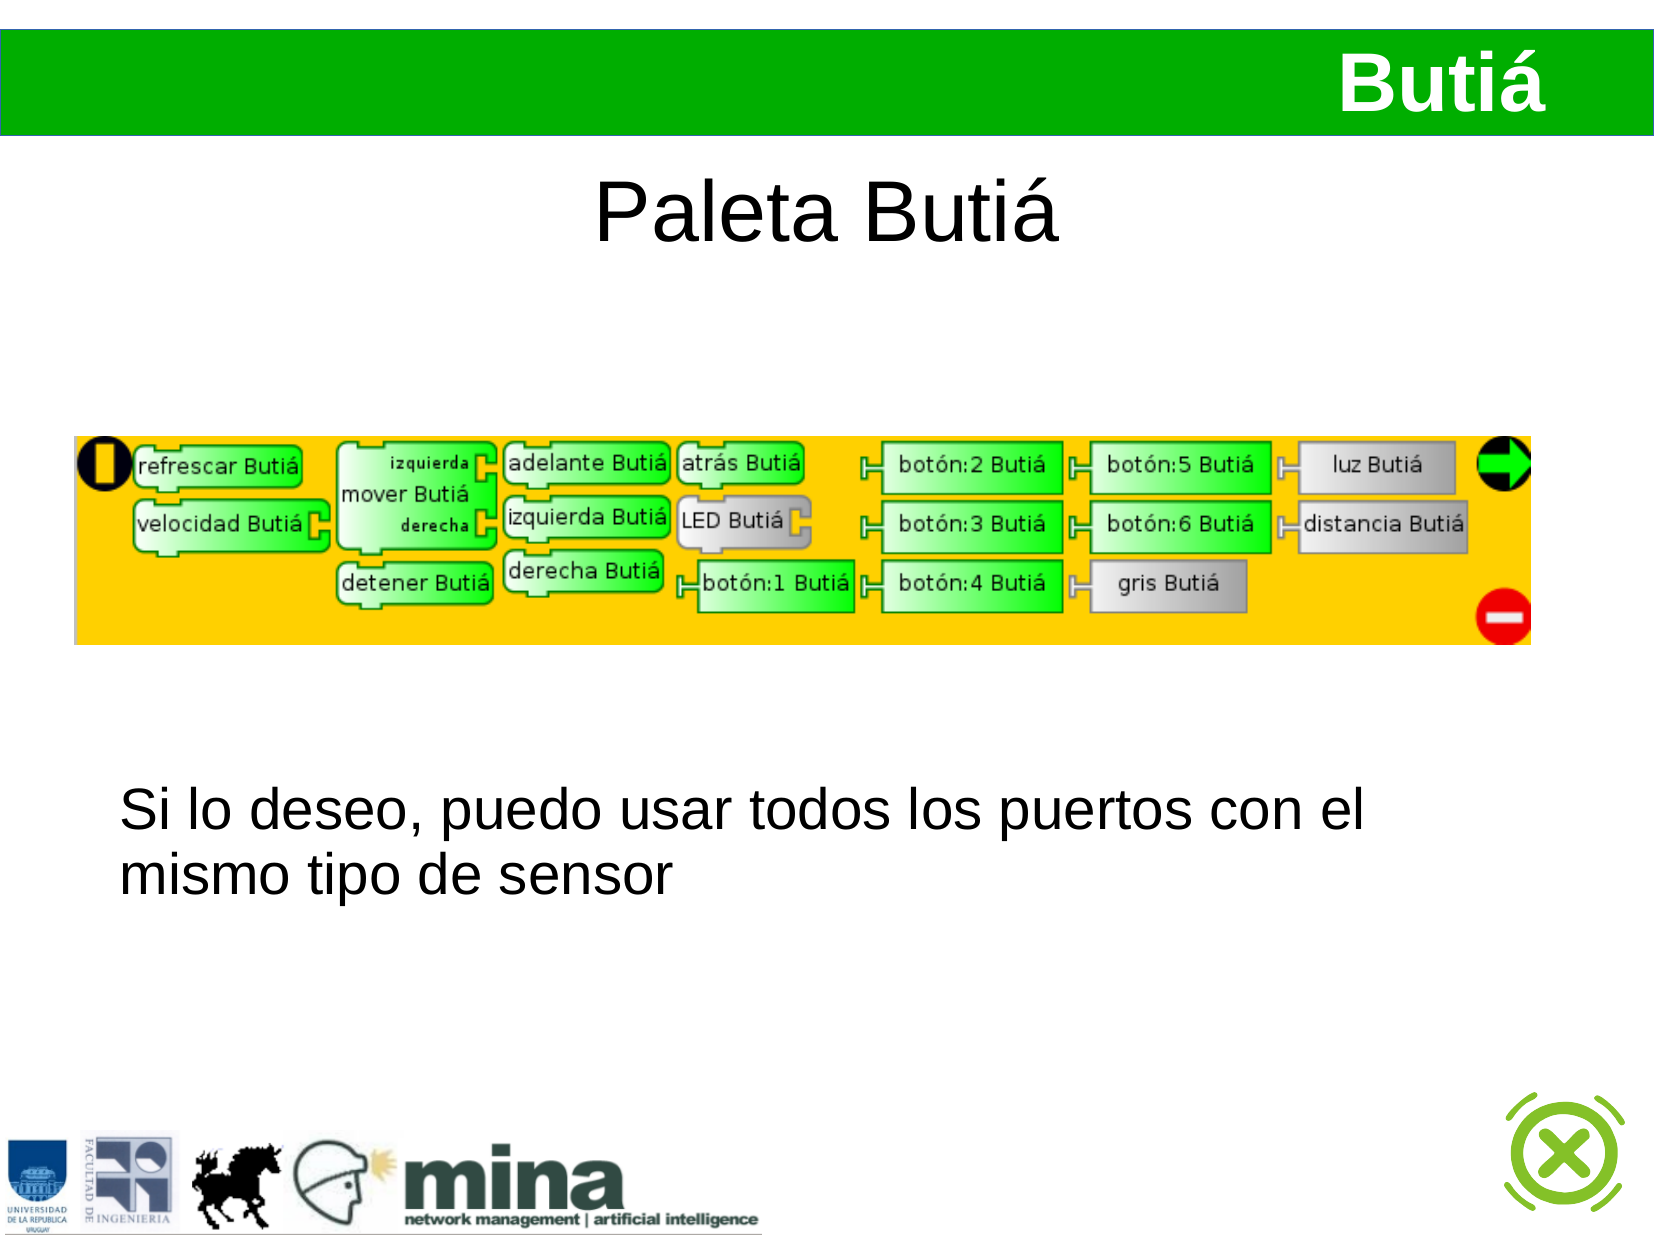

# Paleta Butiá
Si lo deseo, puedo usar todos los puertos con el mismo tipo de sensor